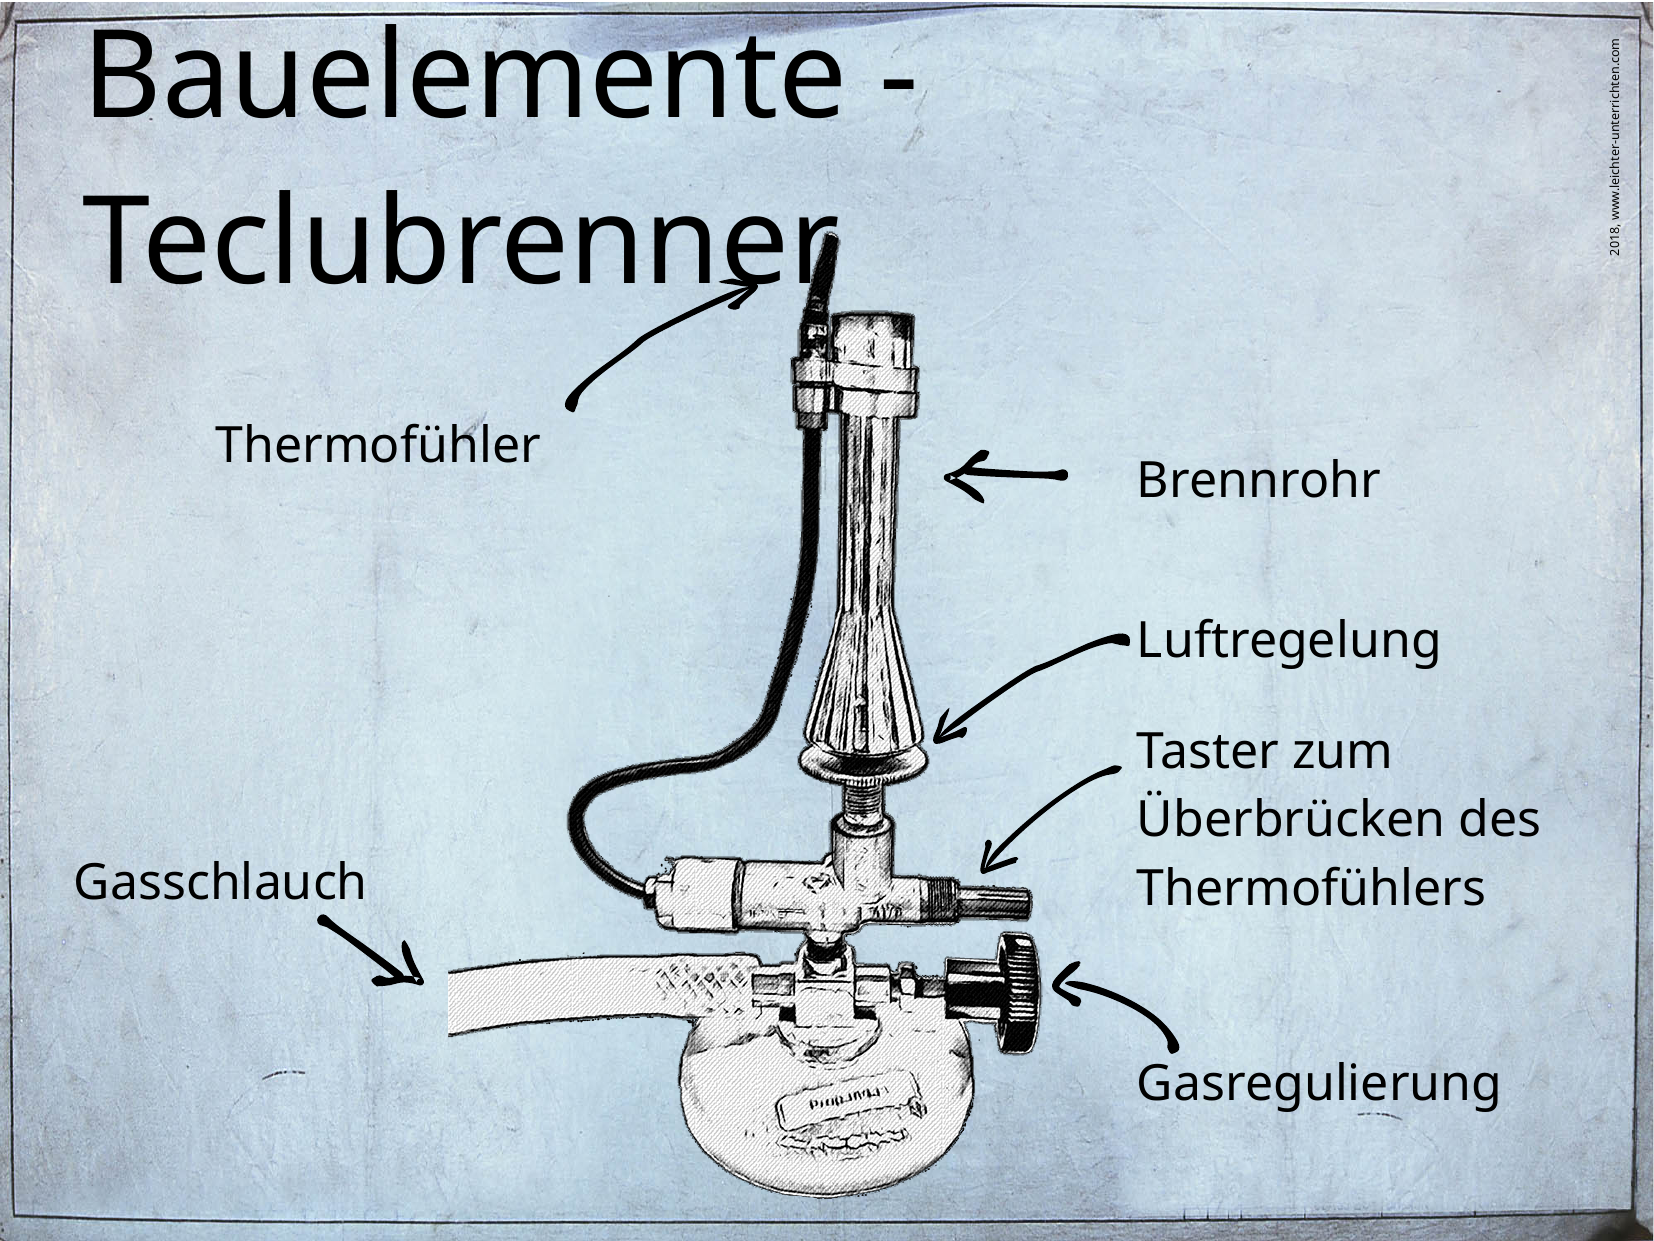

# Bauelemente - Teclubrenner
Thermofühler
Brennrohr
Luftregelung
Taster zum Überbrücken des Thermofühlers
Gasschlauch
Gasregulierung